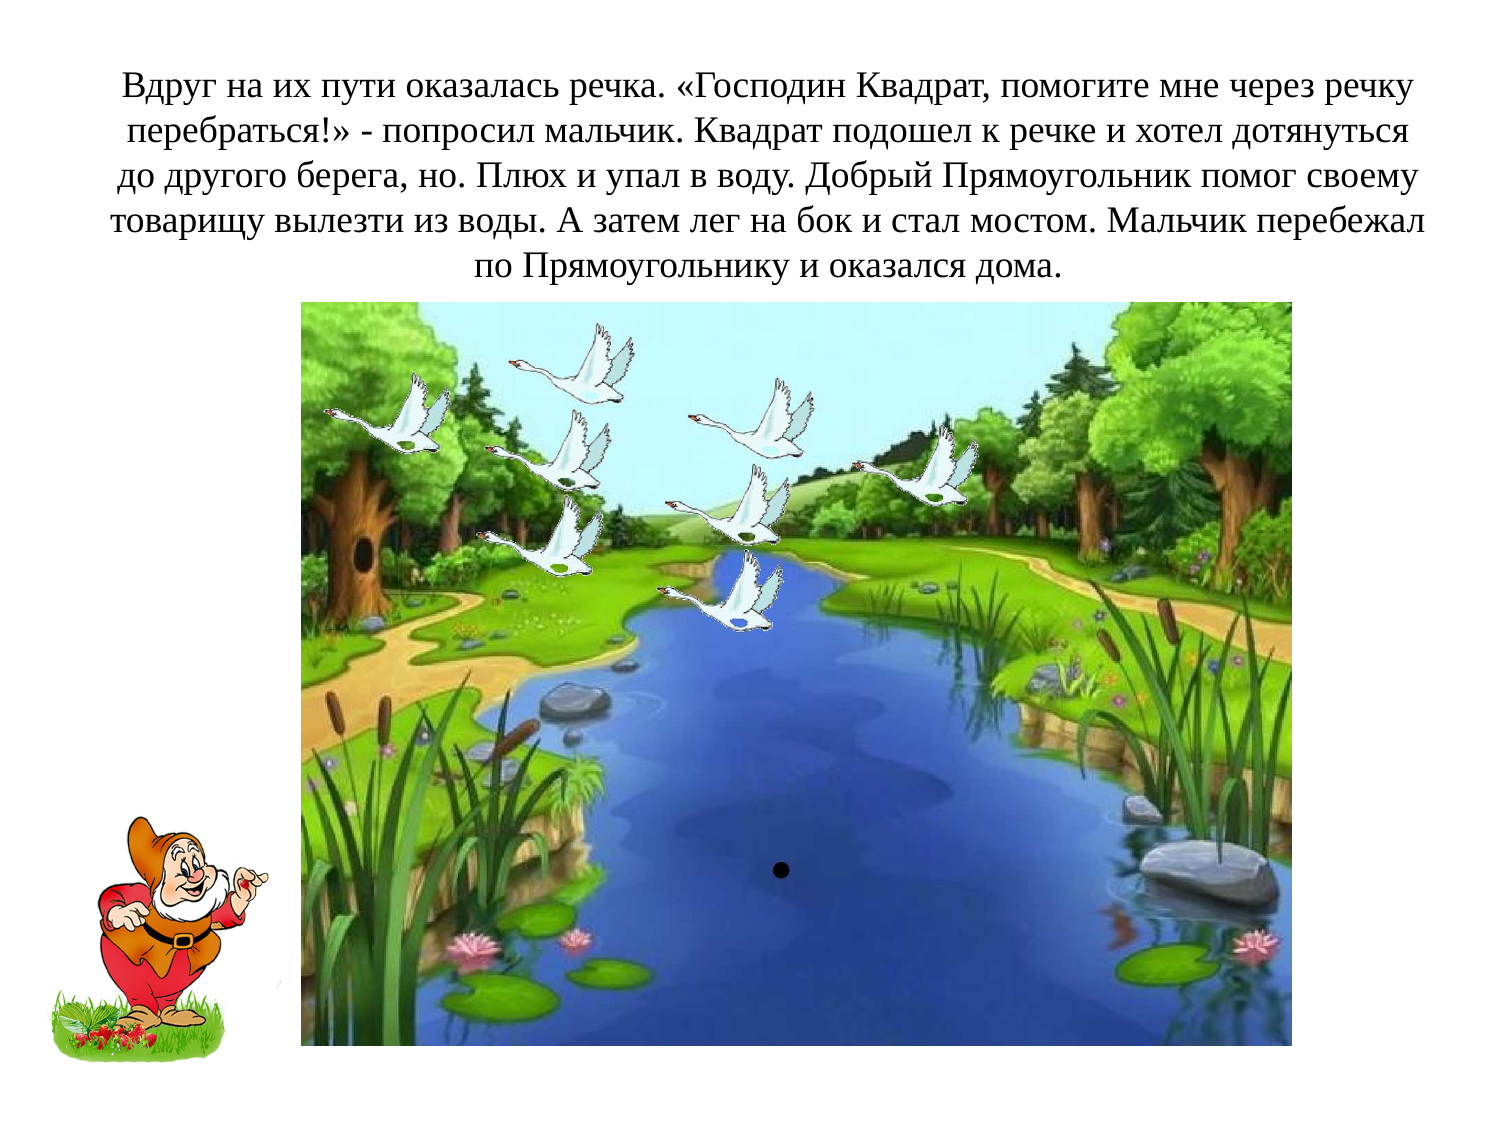

# Вдруг на их пути оказалась речка. «Господин Квадрат, помогите мне через речку перебраться!» - попросил мальчик. Квадрат подошел к речке и хотел дотянуться до другого берега, но. Плюх и упал в воду. Добрый Прямоугольник помог своему товарищу вылезти из воды. А затем лег на бок и стал мостом. Мальчик перебежал по Прямоугольнику и оказался дома.